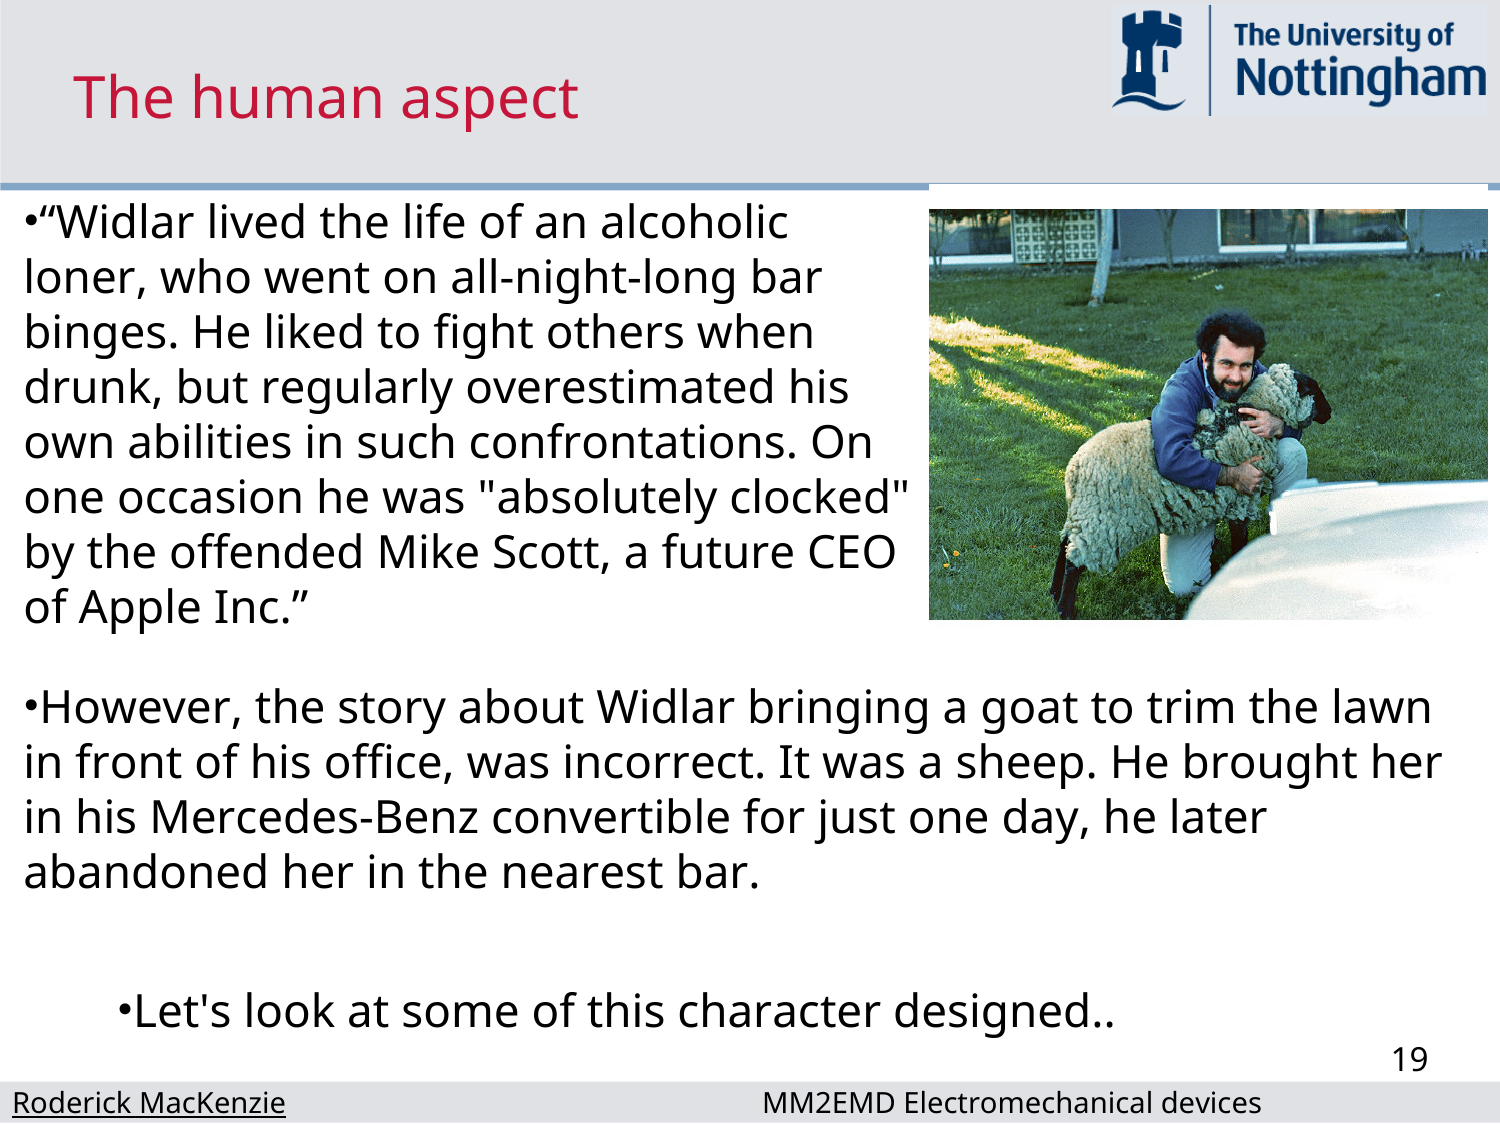

# The human aspect
“Widlar lived the life of an alcoholic loner, who went on all-night-long bar binges. He liked to fight others when drunk, but regularly overestimated his own abilities in such confrontations. On one occasion he was "absolutely clocked" by the offended Mike Scott, a future CEO of Apple Inc.”
However, the story about Widlar bringing a goat to trim the lawn in front of his office, was incorrect. It was a sheep. He brought her in his Mercedes-Benz convertible for just one day, he later abandoned her in the nearest bar.
Let's look at some of this character designed..